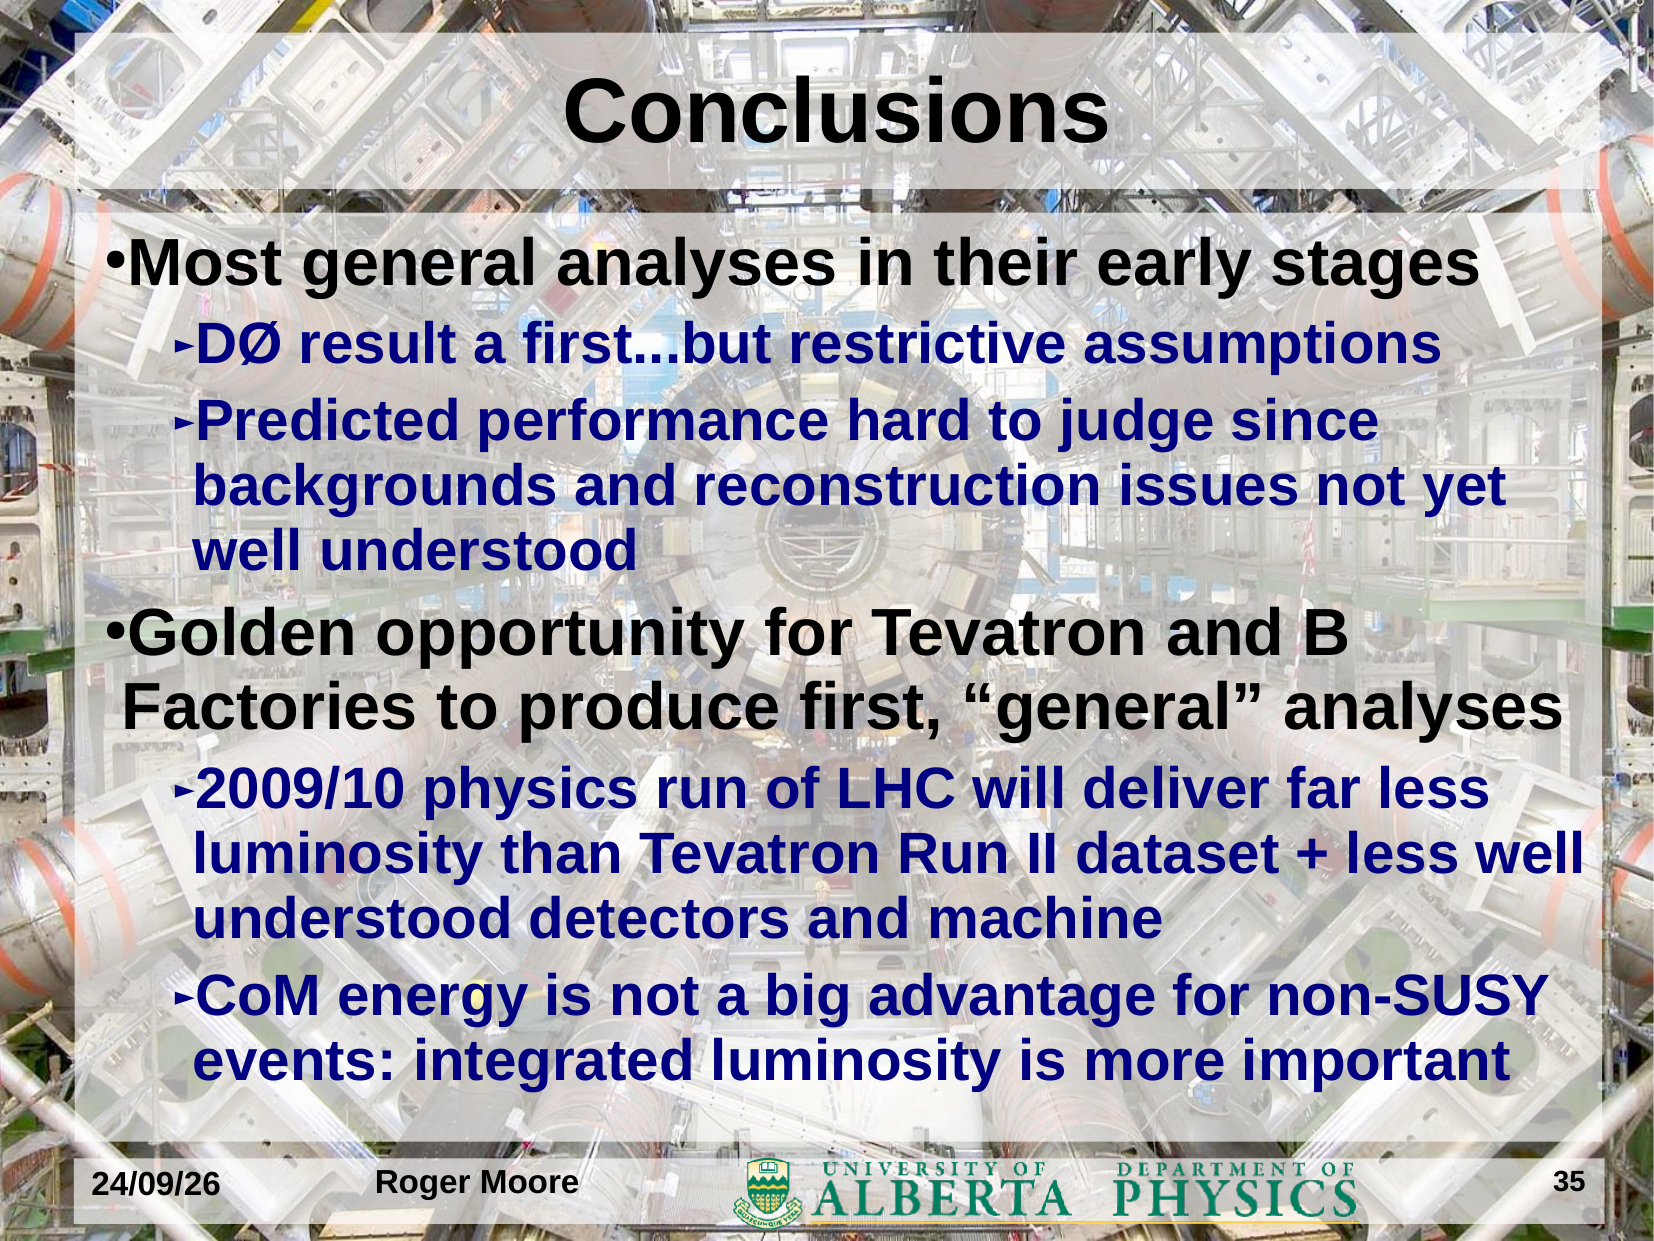

# Conclusions
Most general analyses in their early stages
DØ result a first...but restrictive assumptions
Predicted performance hard to judge since backgrounds and reconstruction issues not yet well understood
Golden opportunity for Tevatron and B Factories to produce first, “general” analyses
2009/10 physics run of LHC will deliver far less luminosity than Tevatron Run II dataset + less well understood detectors and machine
CoM energy is not a big advantage for non-SUSY events: integrated luminosity is more important